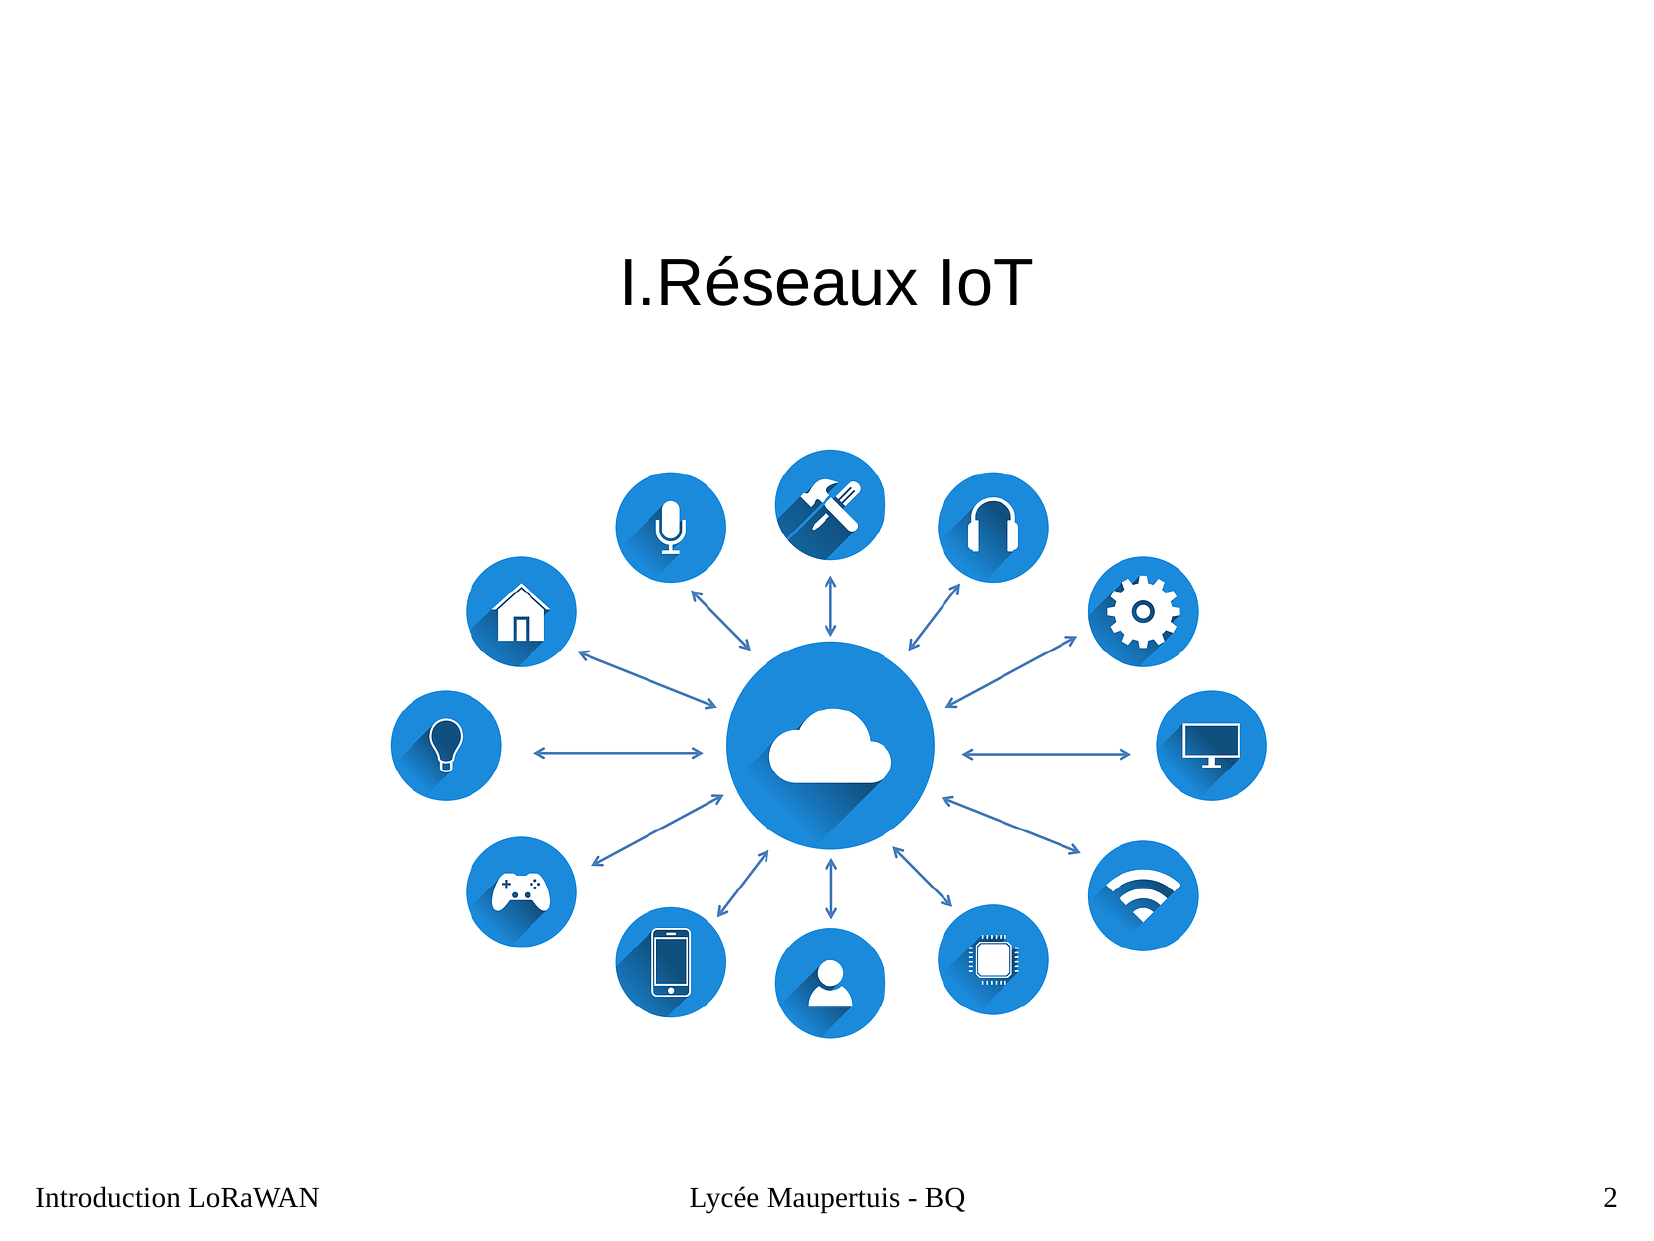

# Réseaux IoT
Introduction LoRaWAN
Lycée Maupertuis - BQ
2